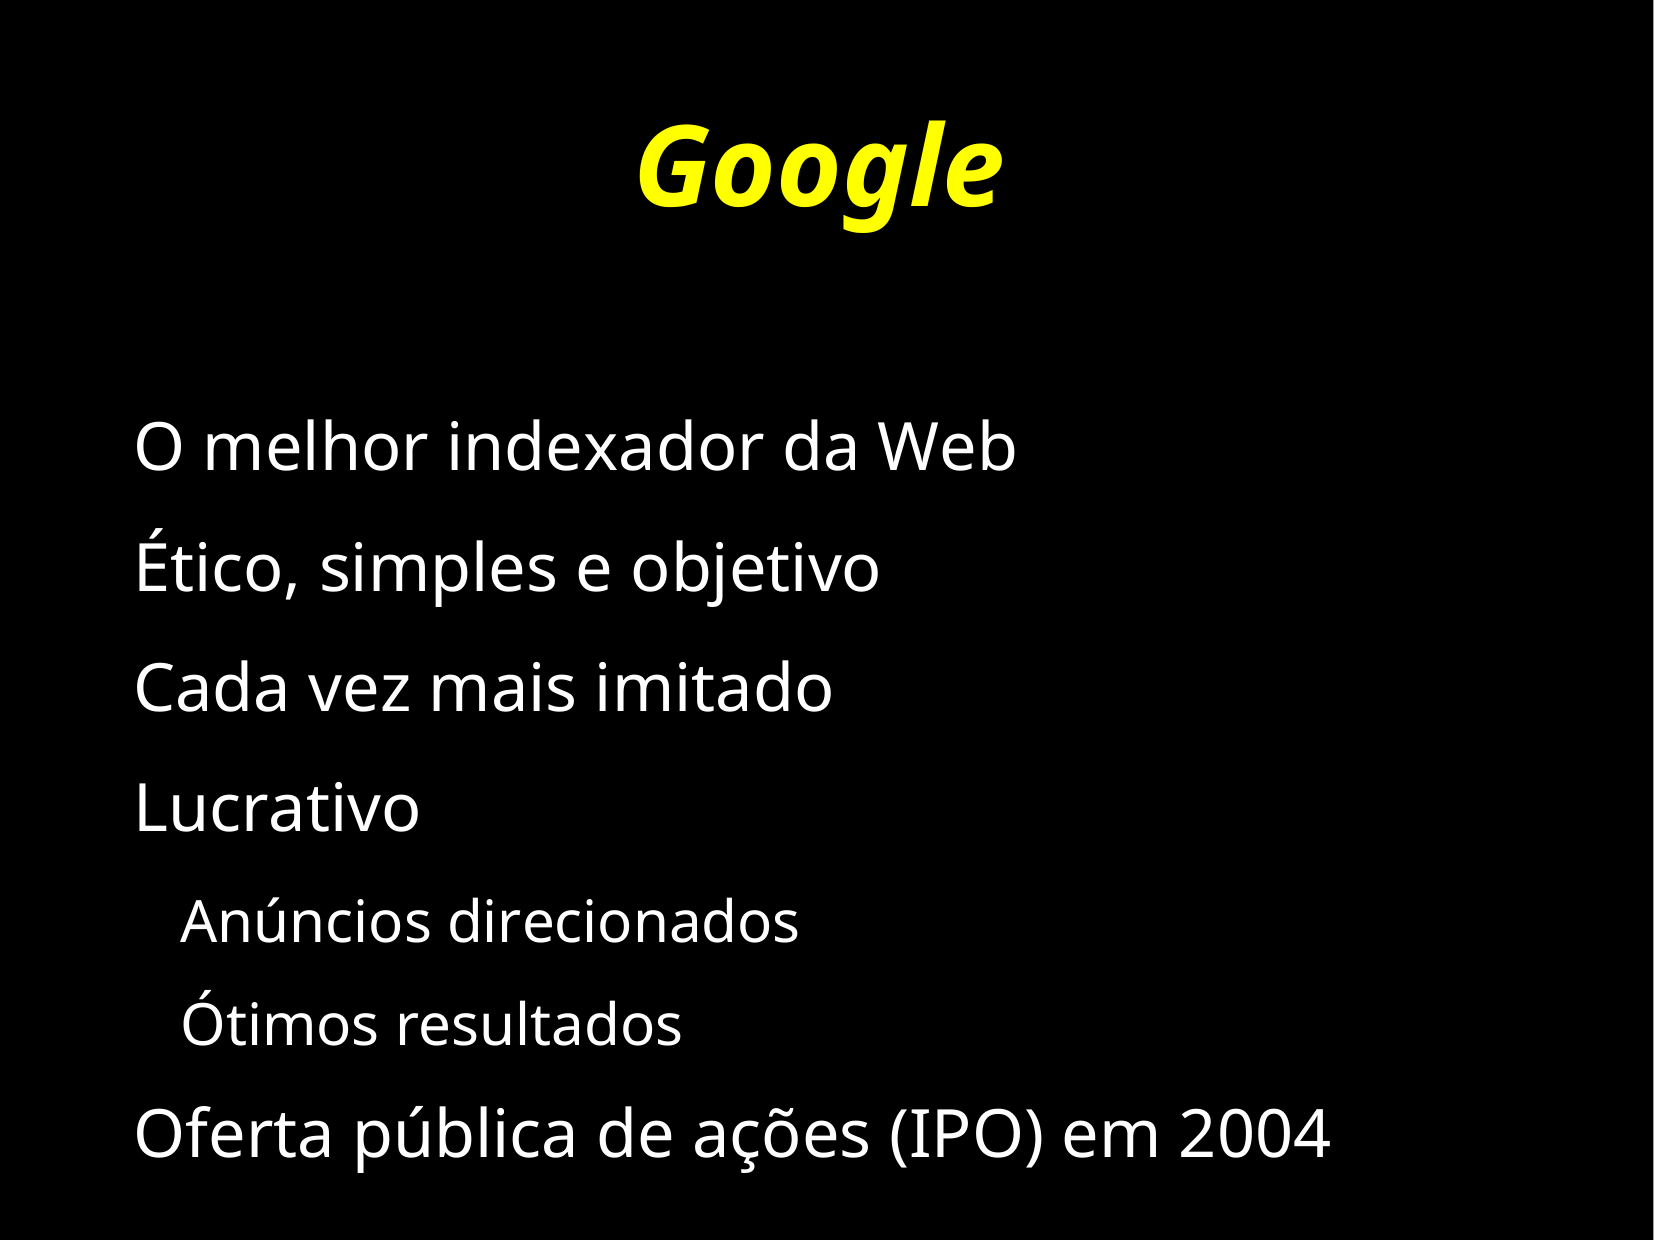

# Google
O melhor indexador da Web
Ético, simples e objetivo
Cada vez mais imitado
Lucrativo
Anúncios direcionados
Ótimos resultados
Oferta pública de ações (IPO) em 2004